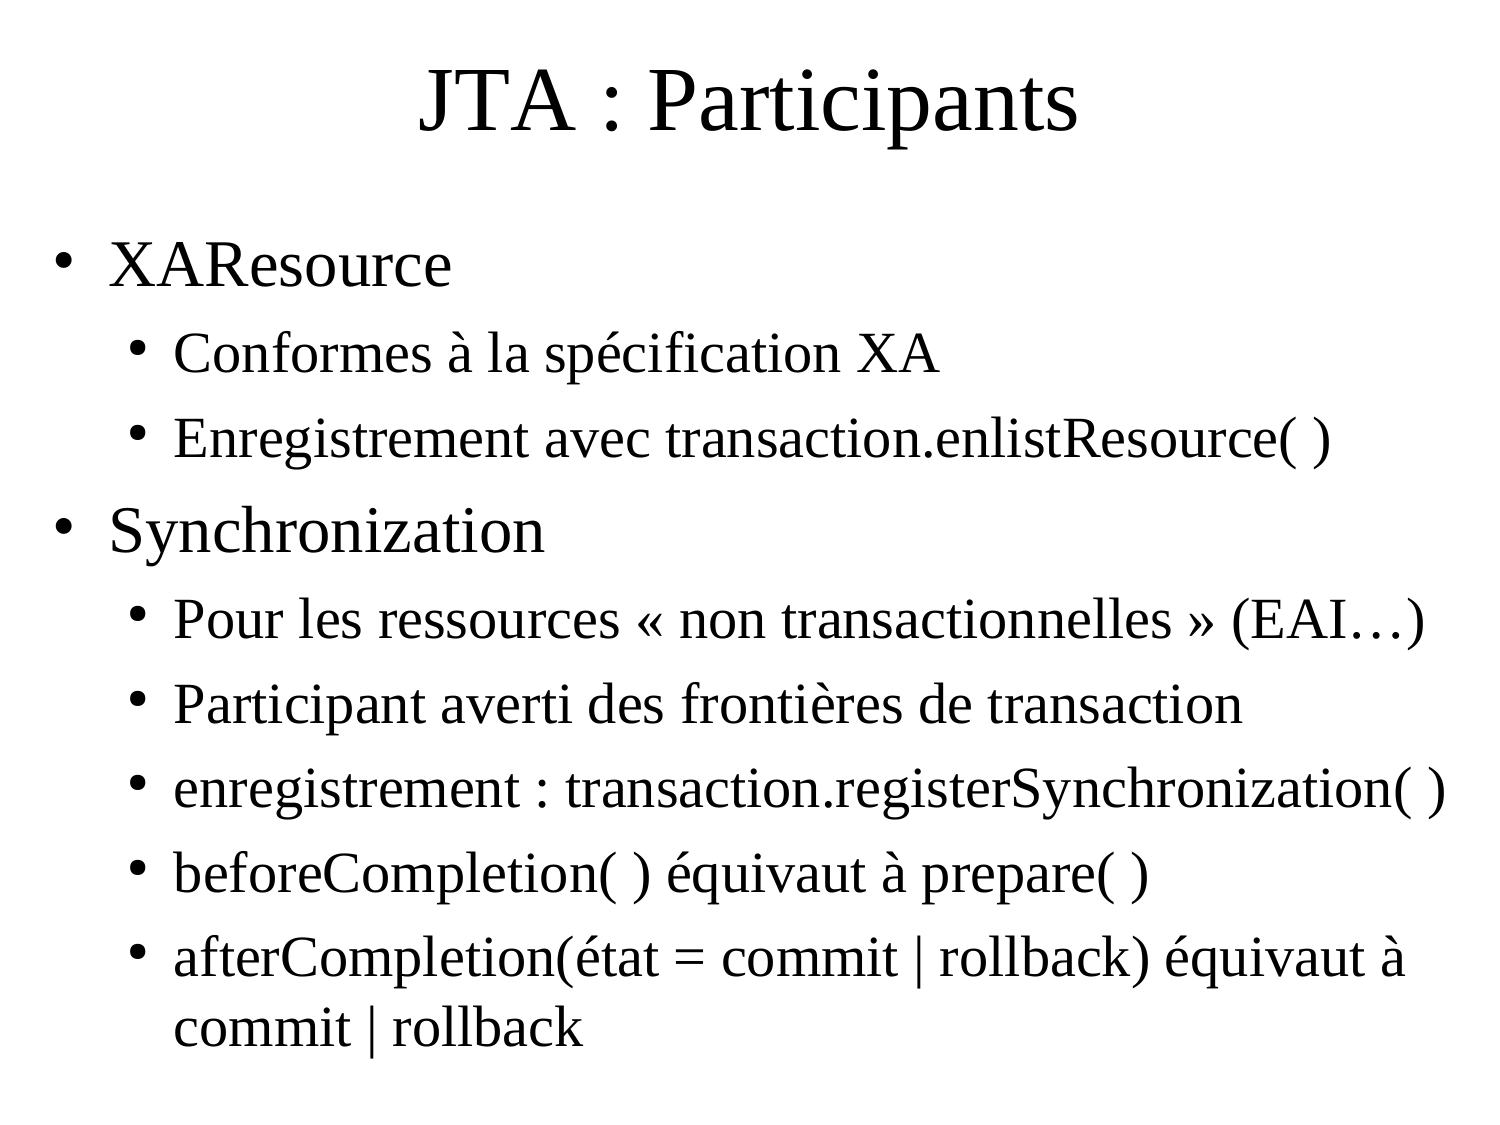

JTA : Participants
XAResource
Conformes à la spécification XA
Enregistrement avec transaction.enlistResource( )
Synchronization
Pour les ressources « non transactionnelles » (EAI…)
Participant averti des frontières de transaction
enregistrement : transaction.registerSynchronization( )
beforeCompletion( ) équivaut à prepare( )
afterCompletion(état = commit | rollback) équivaut à commit | rollback